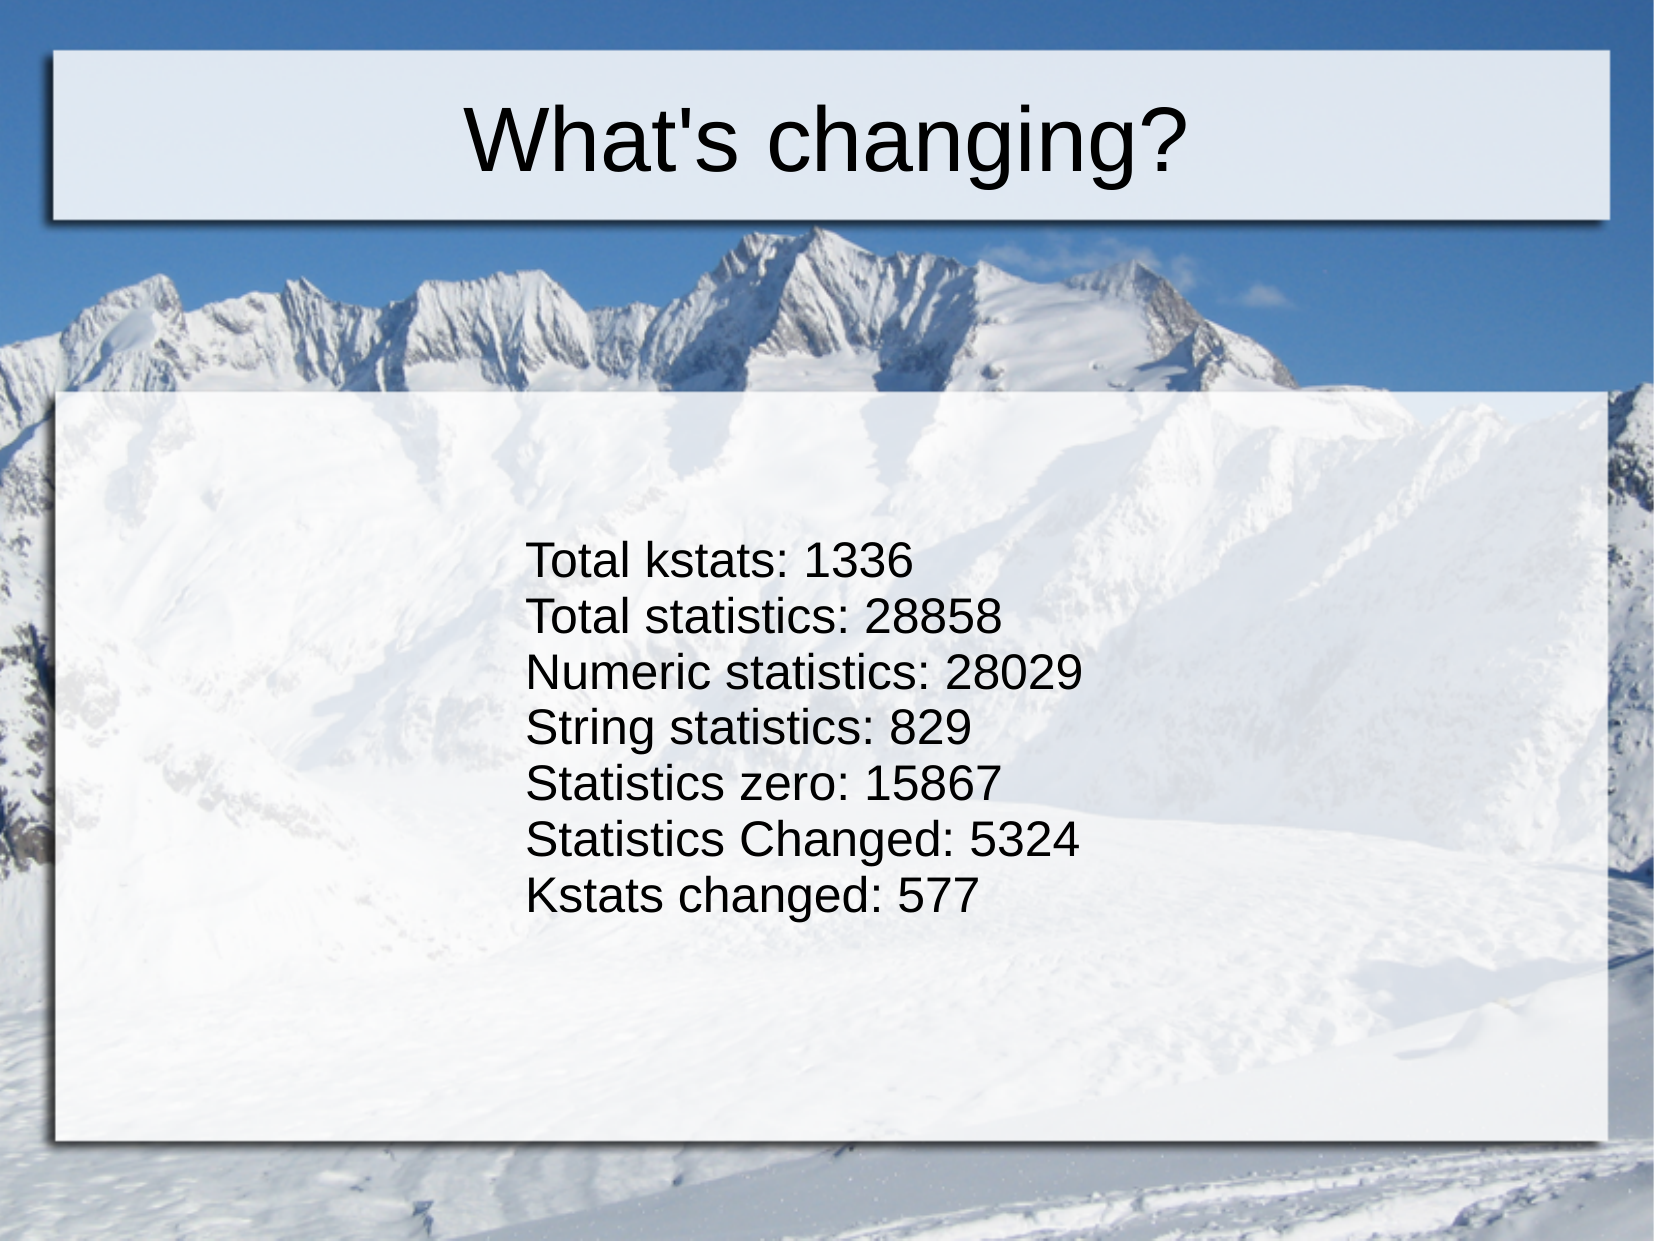

# What's changing?
Total kstats: 1336
Total statistics: 28858
Numeric statistics: 28029
String statistics: 829
Statistics zero: 15867
Statistics Changed: 5324
Kstats changed: 577